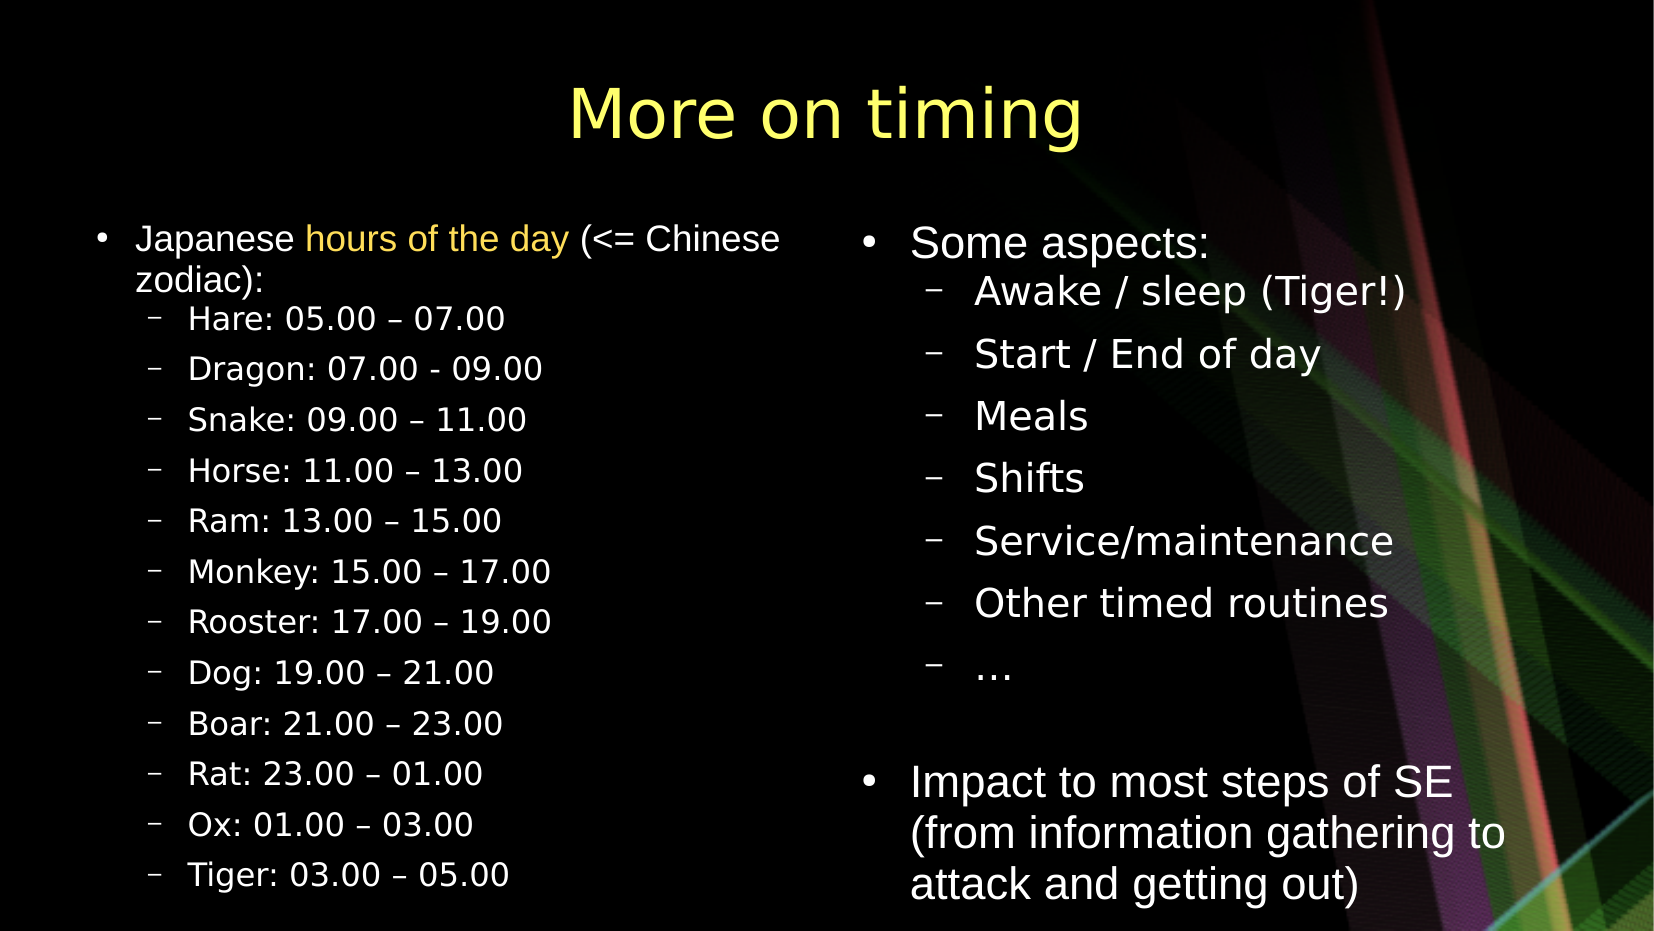

# More on timing
Japanese hours of the day (<= Chinese zodiac):
Hare: 05.00 – 07.00
Dragon: 07.00 - 09.00
Snake: 09.00 – 11.00
Horse: 11.00 – 13.00
Ram: 13.00 – 15.00
Monkey: 15.00 – 17.00
Rooster: 17.00 – 19.00
Dog: 19.00 – 21.00
Boar: 21.00 – 23.00
Rat: 23.00 – 01.00
Ox: 01.00 – 03.00
Tiger: 03.00 – 05.00
Some aspects:
Awake / sleep (Tiger!)
Start / End of day
Meals
Shifts
Service/maintenance
Other timed routines
…
Impact to most steps of SE (from information gathering to attack and getting out)